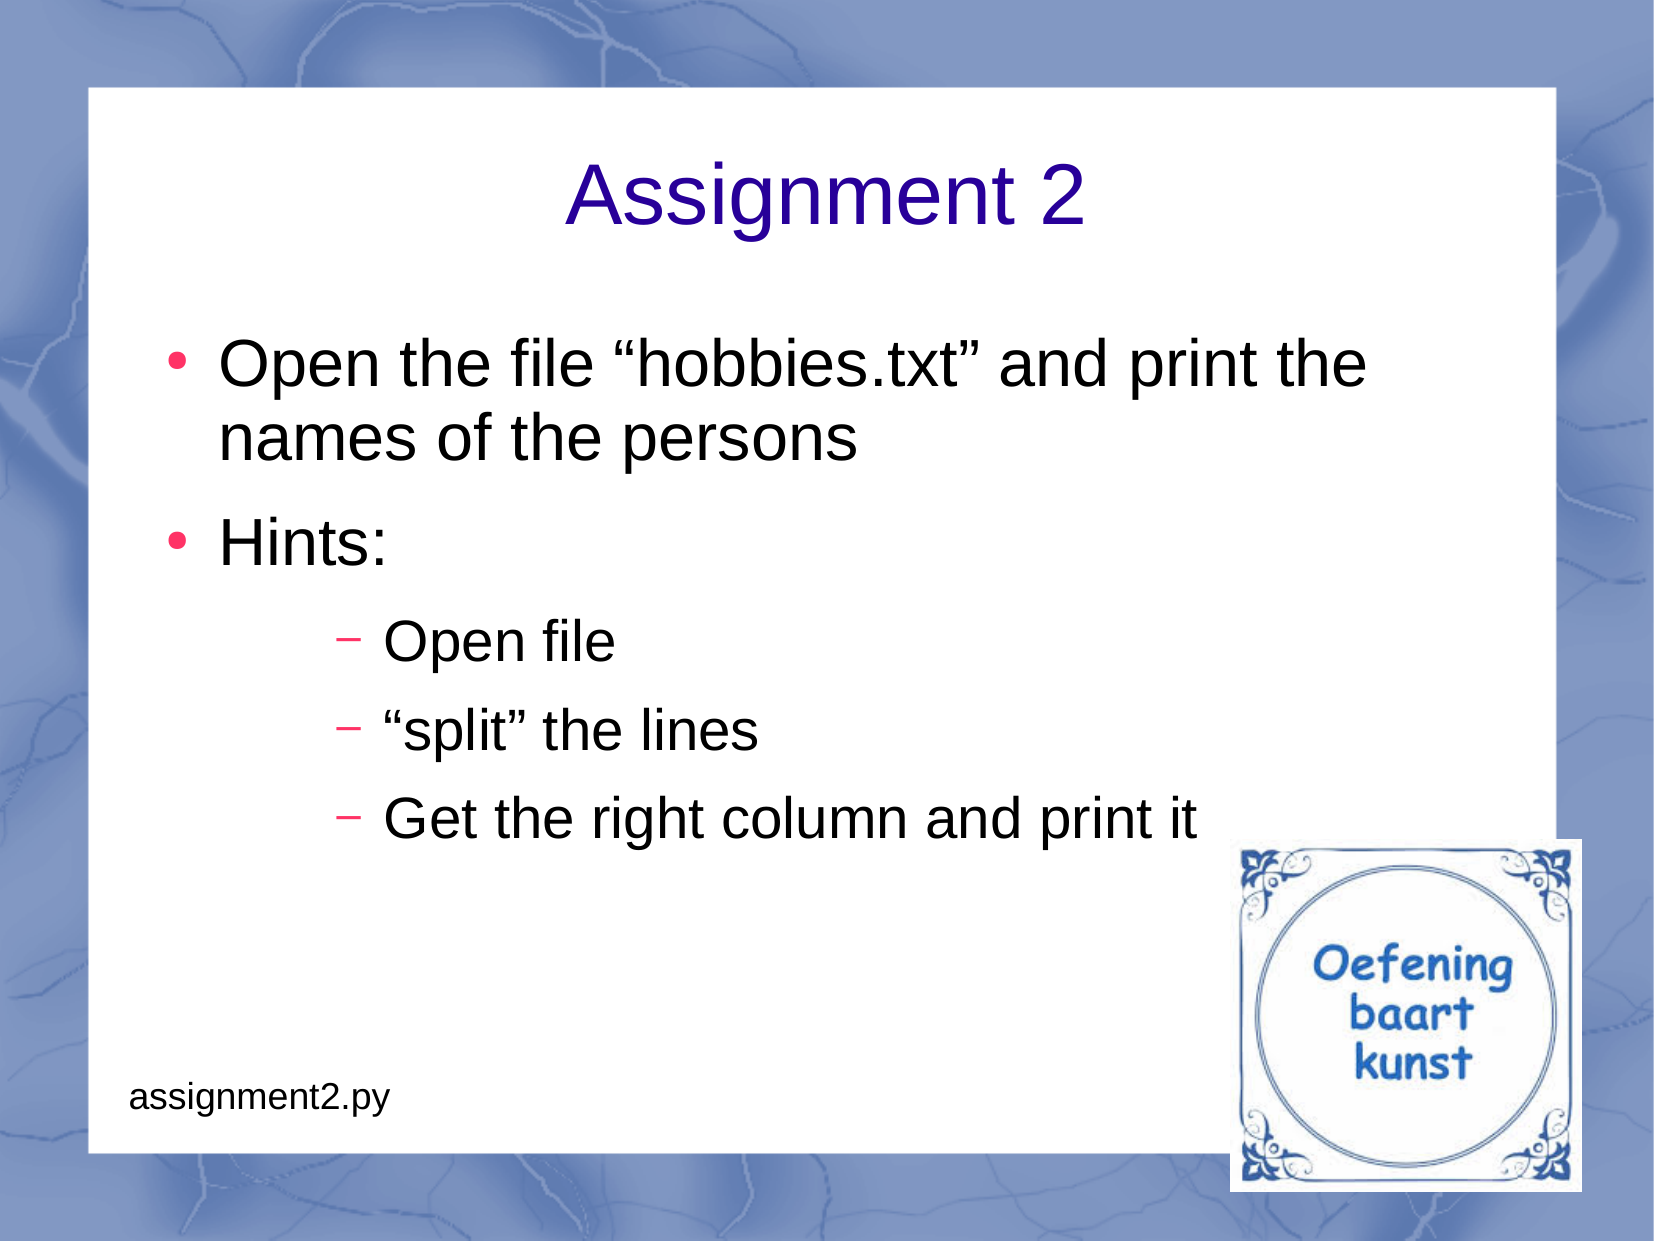

# Assignment 2
Open the file “hobbies.txt” and print the names of the persons
Hints:
Open file
“split” the lines
Get the right column and print it
assignment2.py